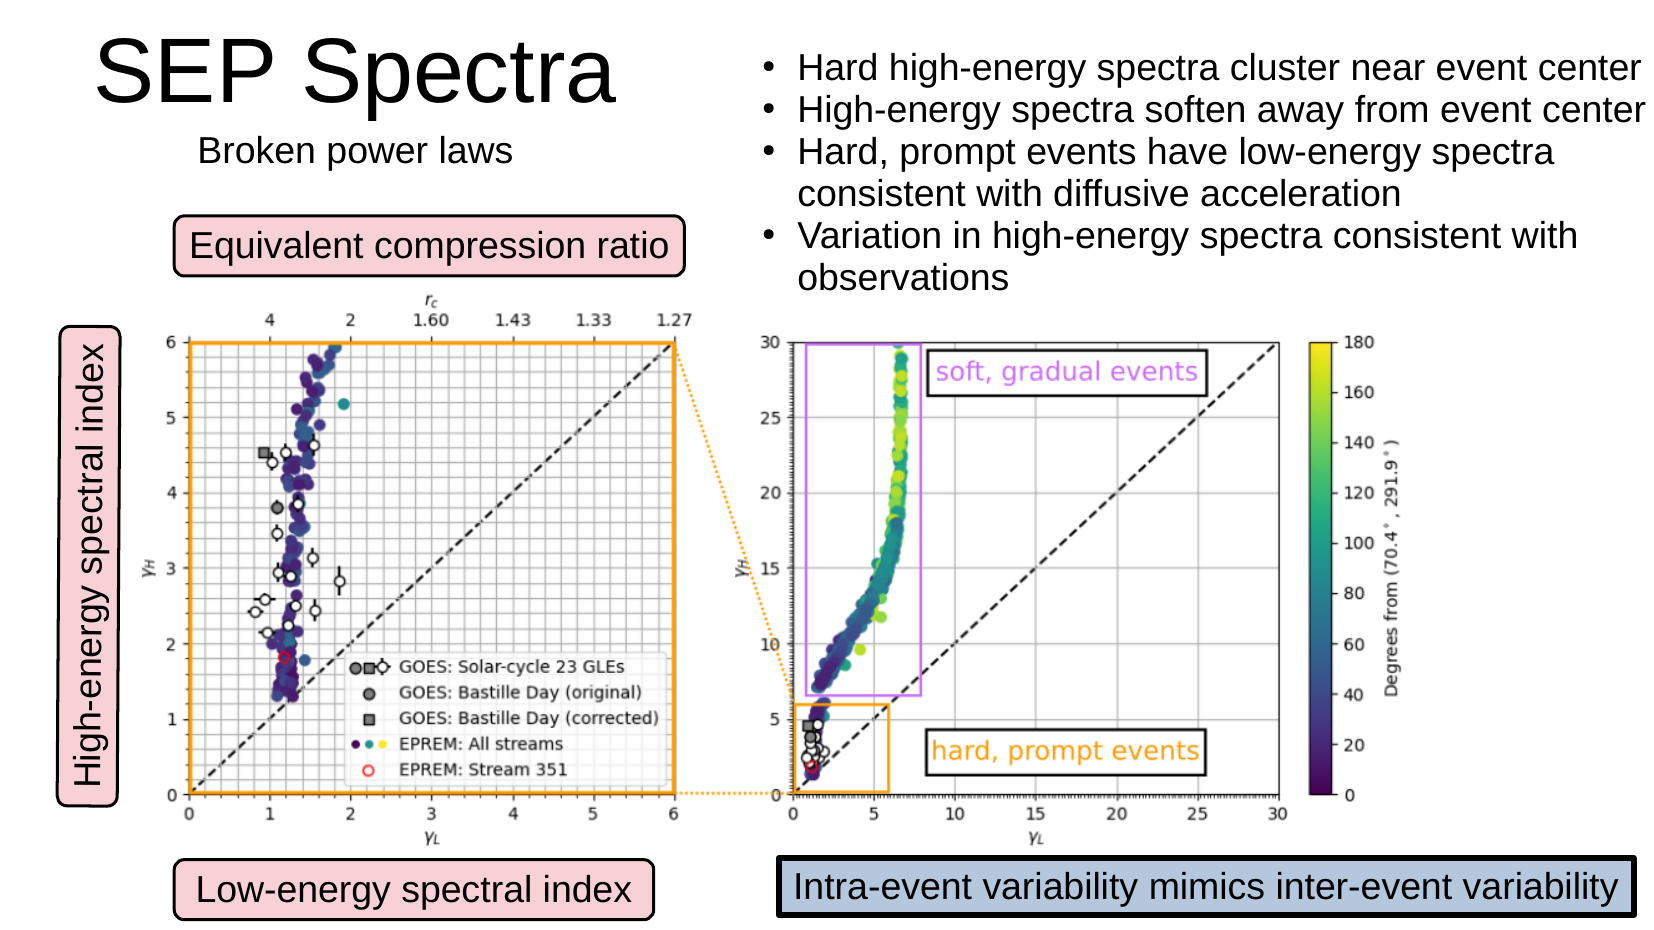

# SEP Spectra
Hard high-energy spectra cluster near event center
High-energy spectra soften away from event center
Hard, prompt events have low-energy spectra consistent with diffusive acceleration
Variation in high-energy spectra consistent with observations
Broken power laws
Equivalent compression ratio
High-energy spectral index
Low-energy spectral index
Young et al., 2021
Intra-event variability mimics inter-event variability